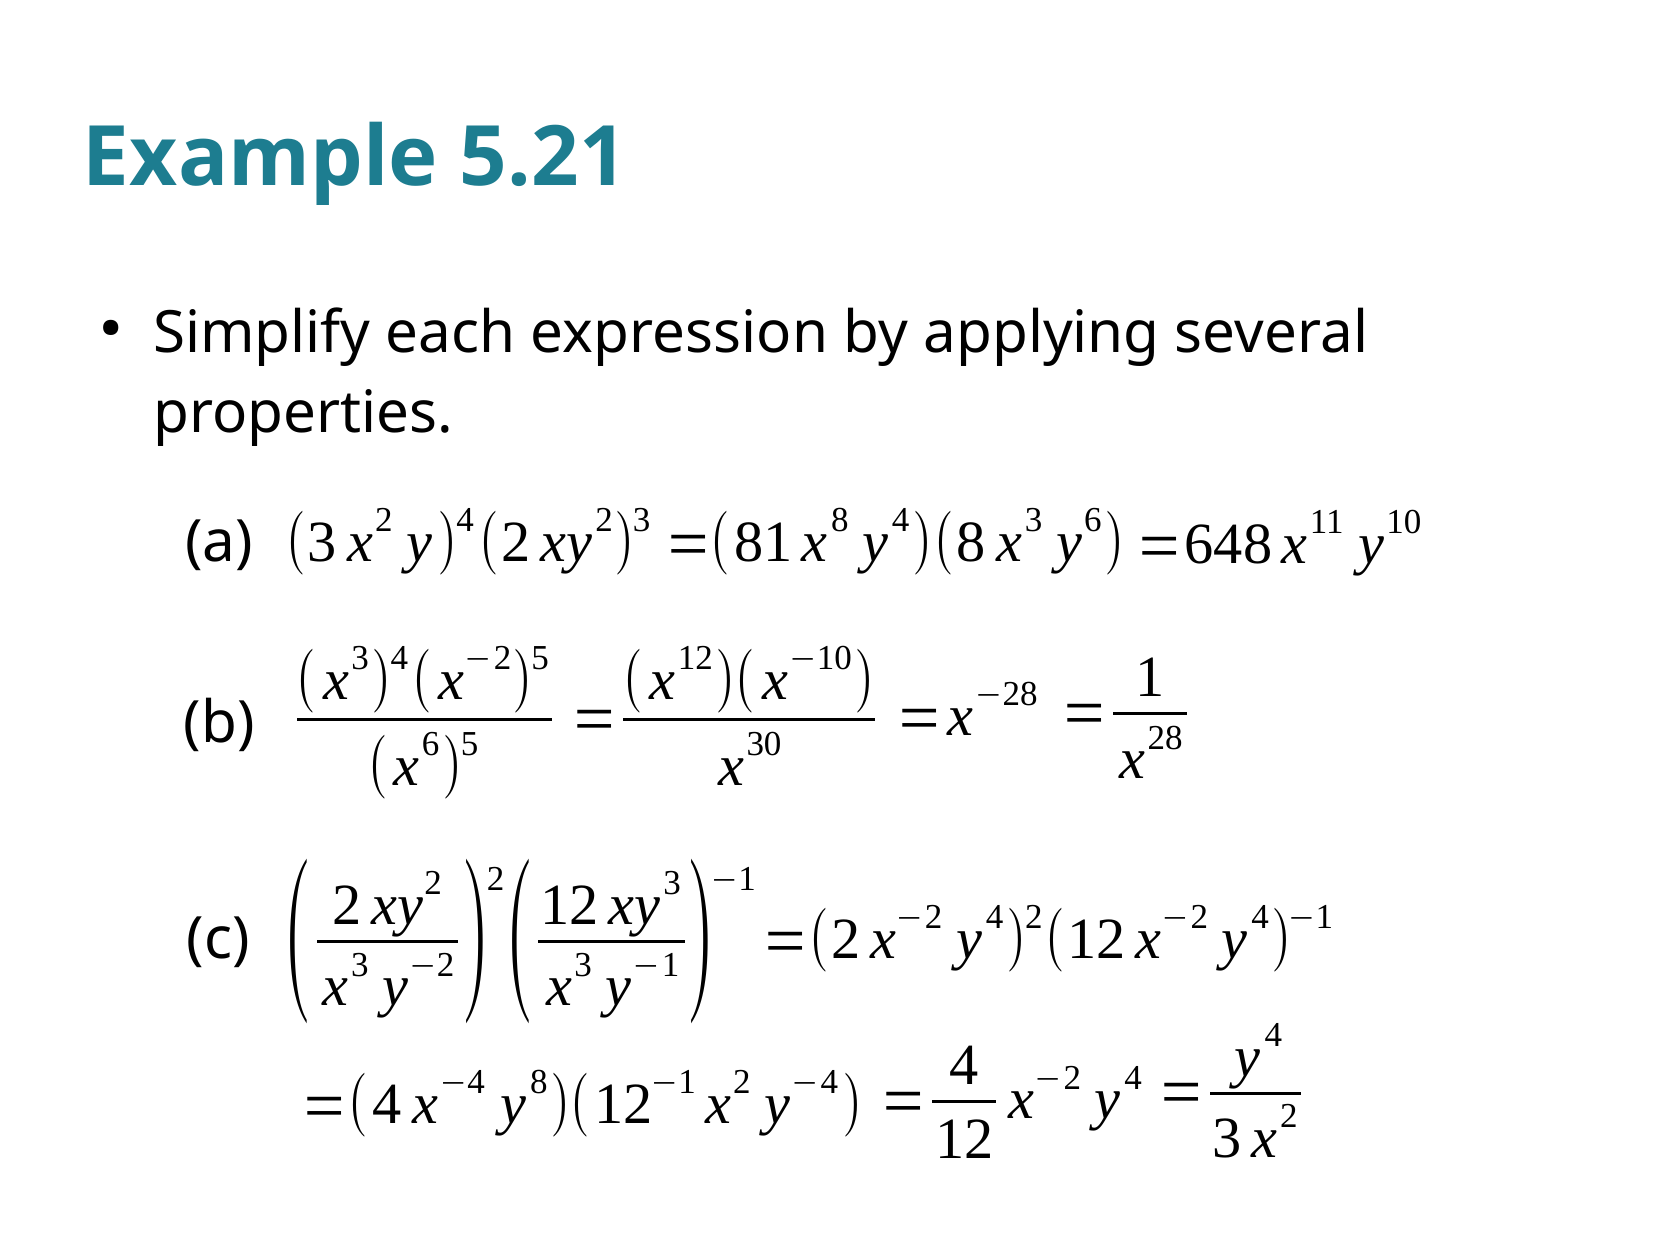

# Example 5.21
Simplify each expression by applying several properties.
(a)
(b)
(c)